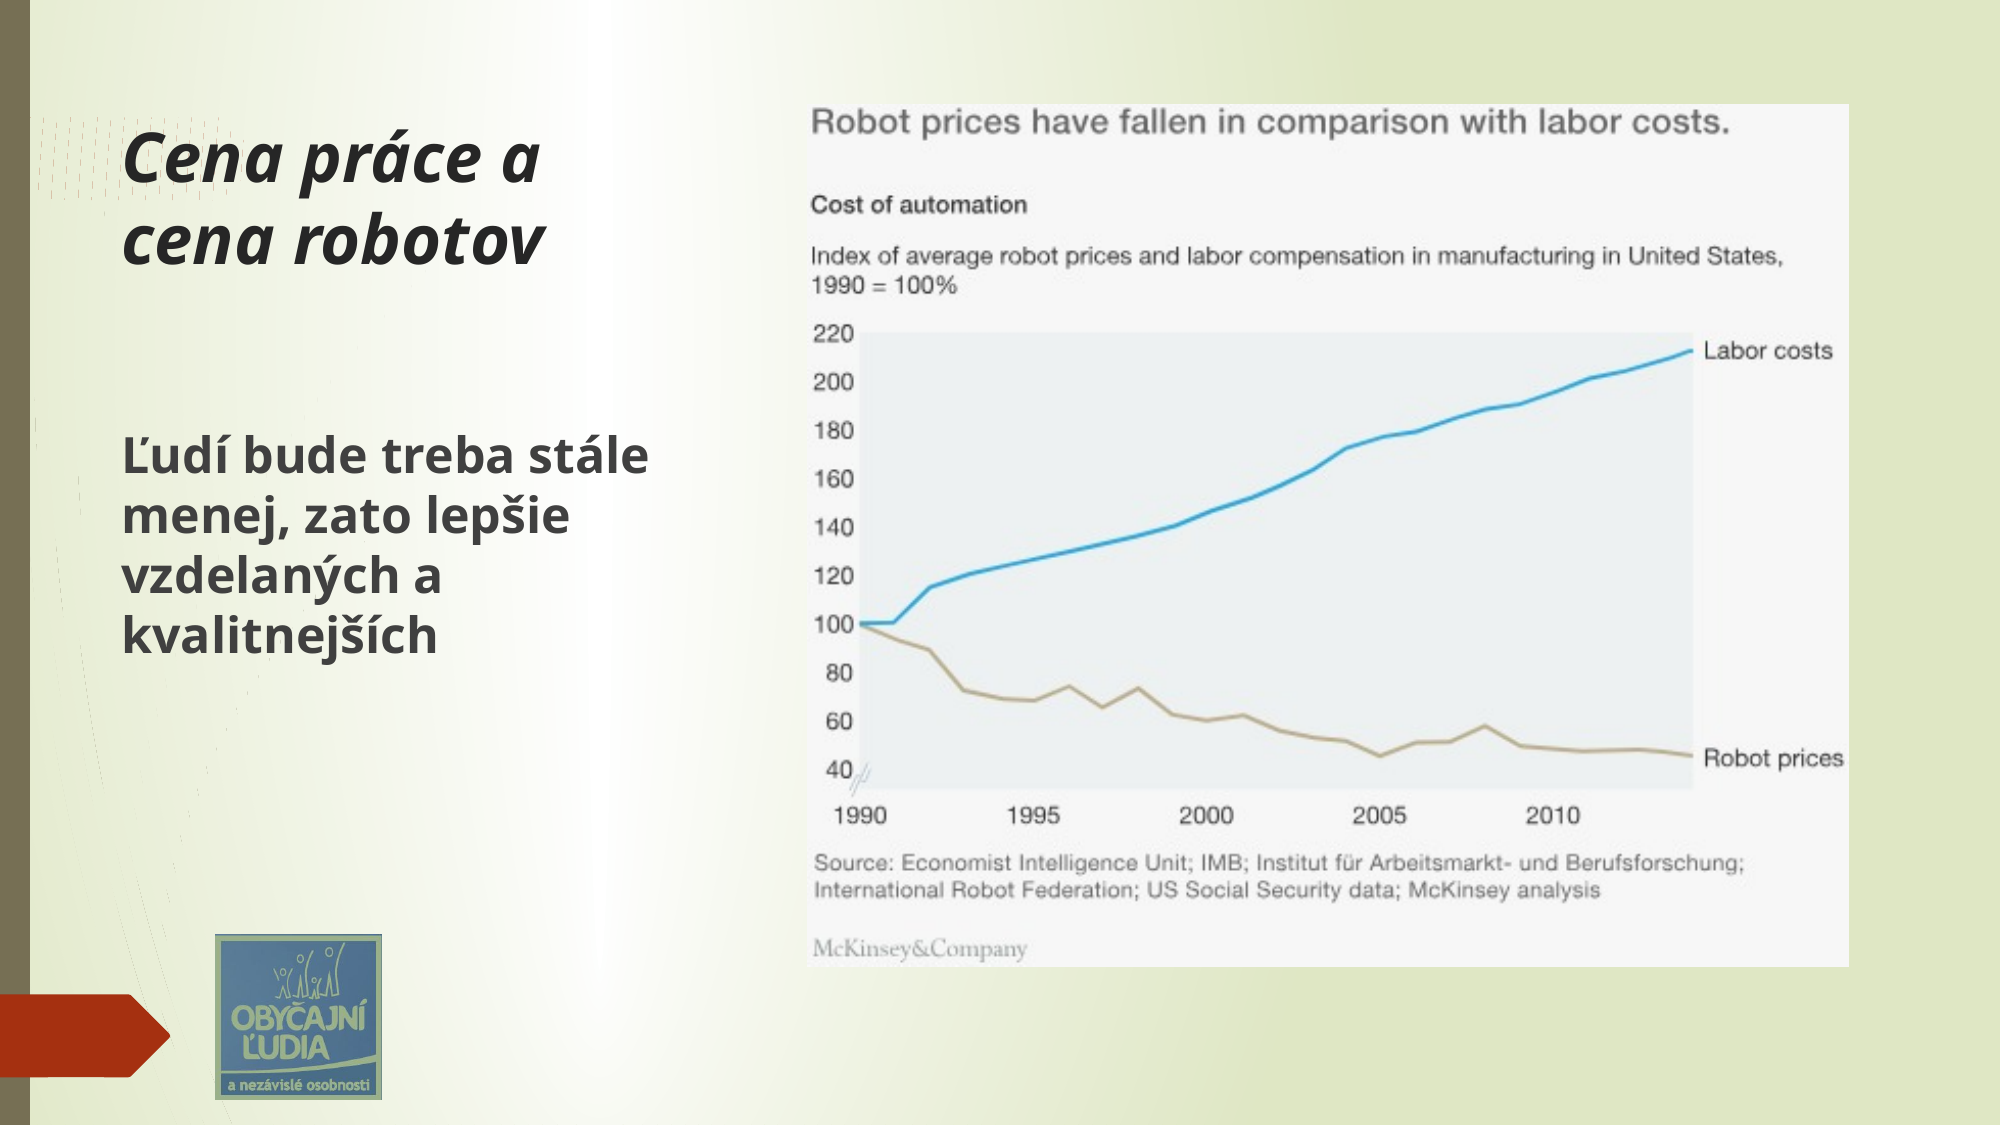

# Cena práce a cena robotov
Ľudí bude treba stále menej, zato lepšie vzdelaných a kvalitnejších